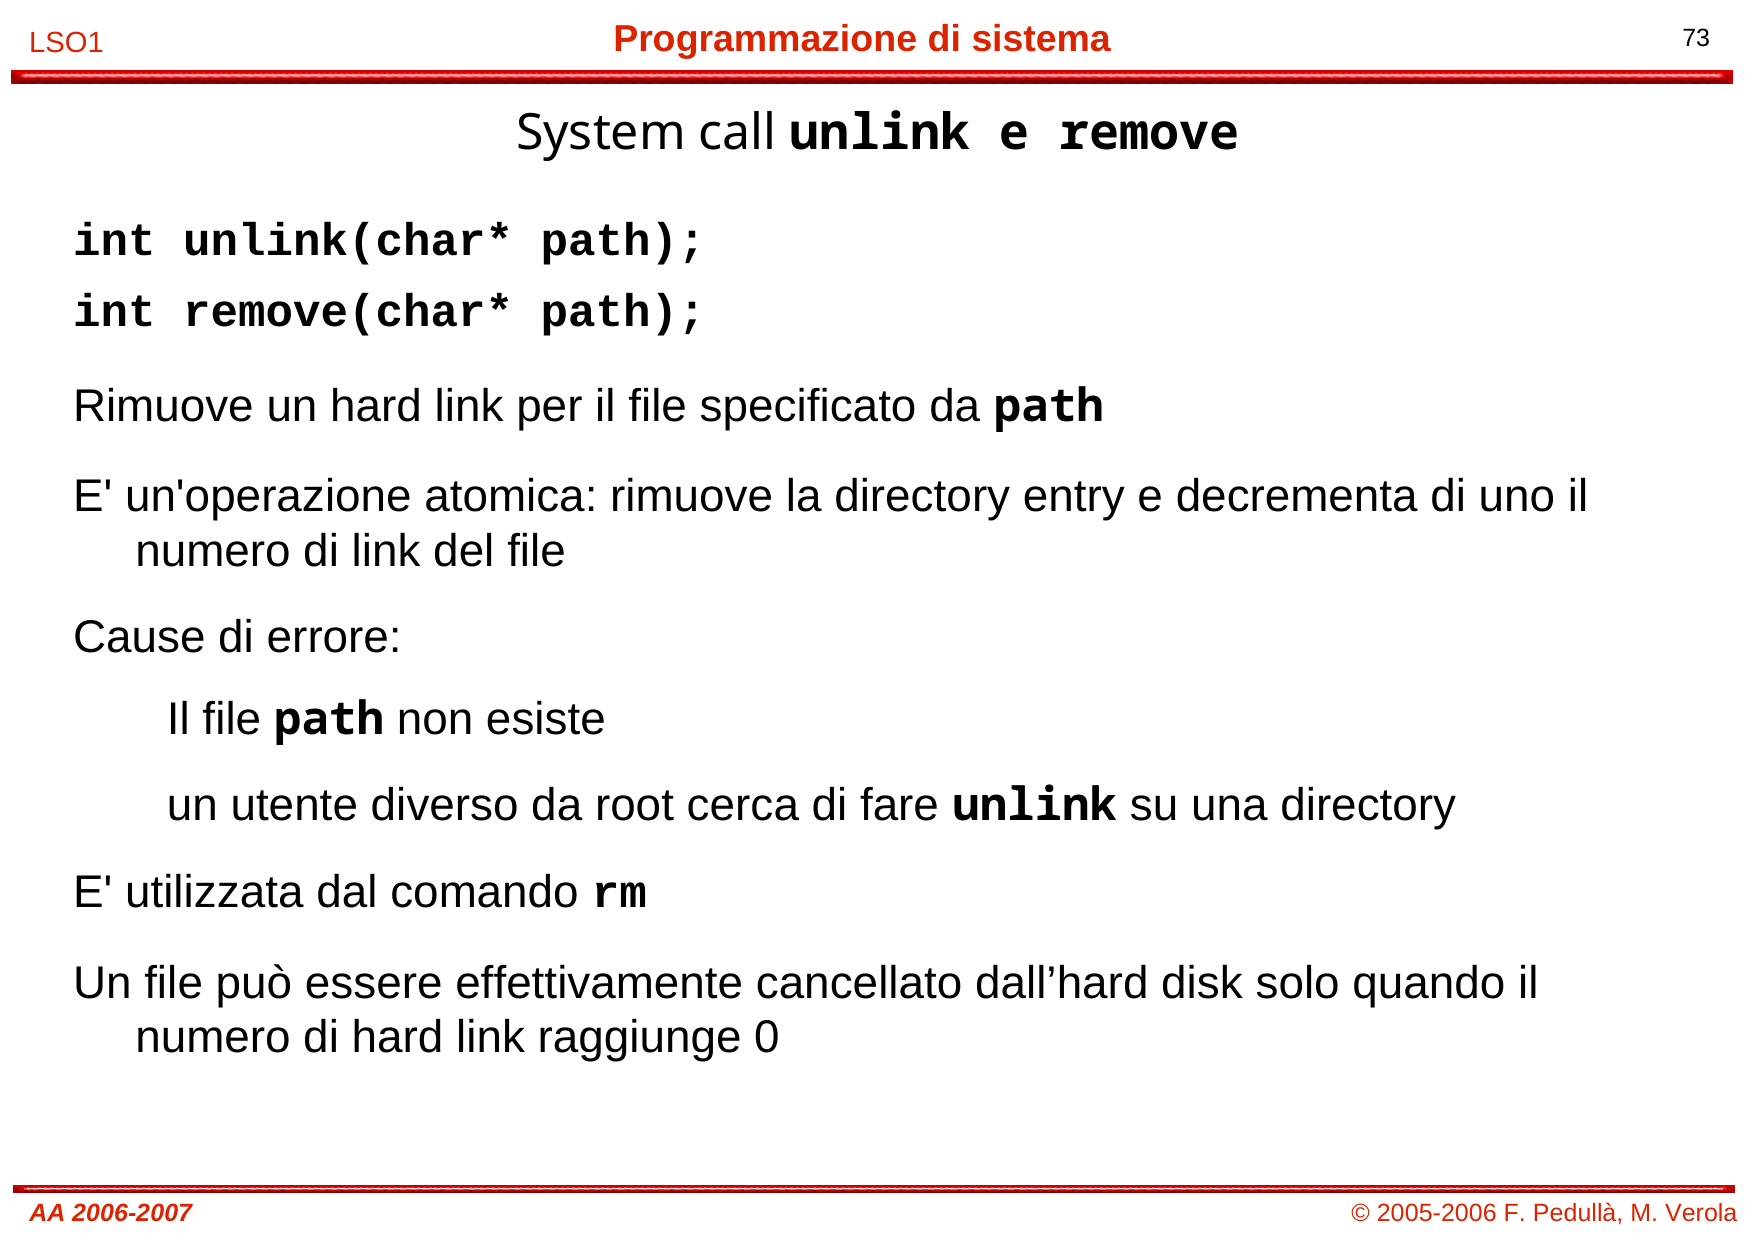

System call unlink e remove
# int unlink(char* path);
int remove(char* path);
Rimuove un hard link per il file specificato da path
E' un'operazione atomica: rimuove la directory entry e decrementa di uno il numero di link del file
Cause di errore:
Il file path non esiste
un utente diverso da root cerca di fare unlink su una directory
E' utilizzata dal comando rm
Un file può essere effettivamente cancellato dall’hard disk solo quando il numero di hard link raggiunge 0